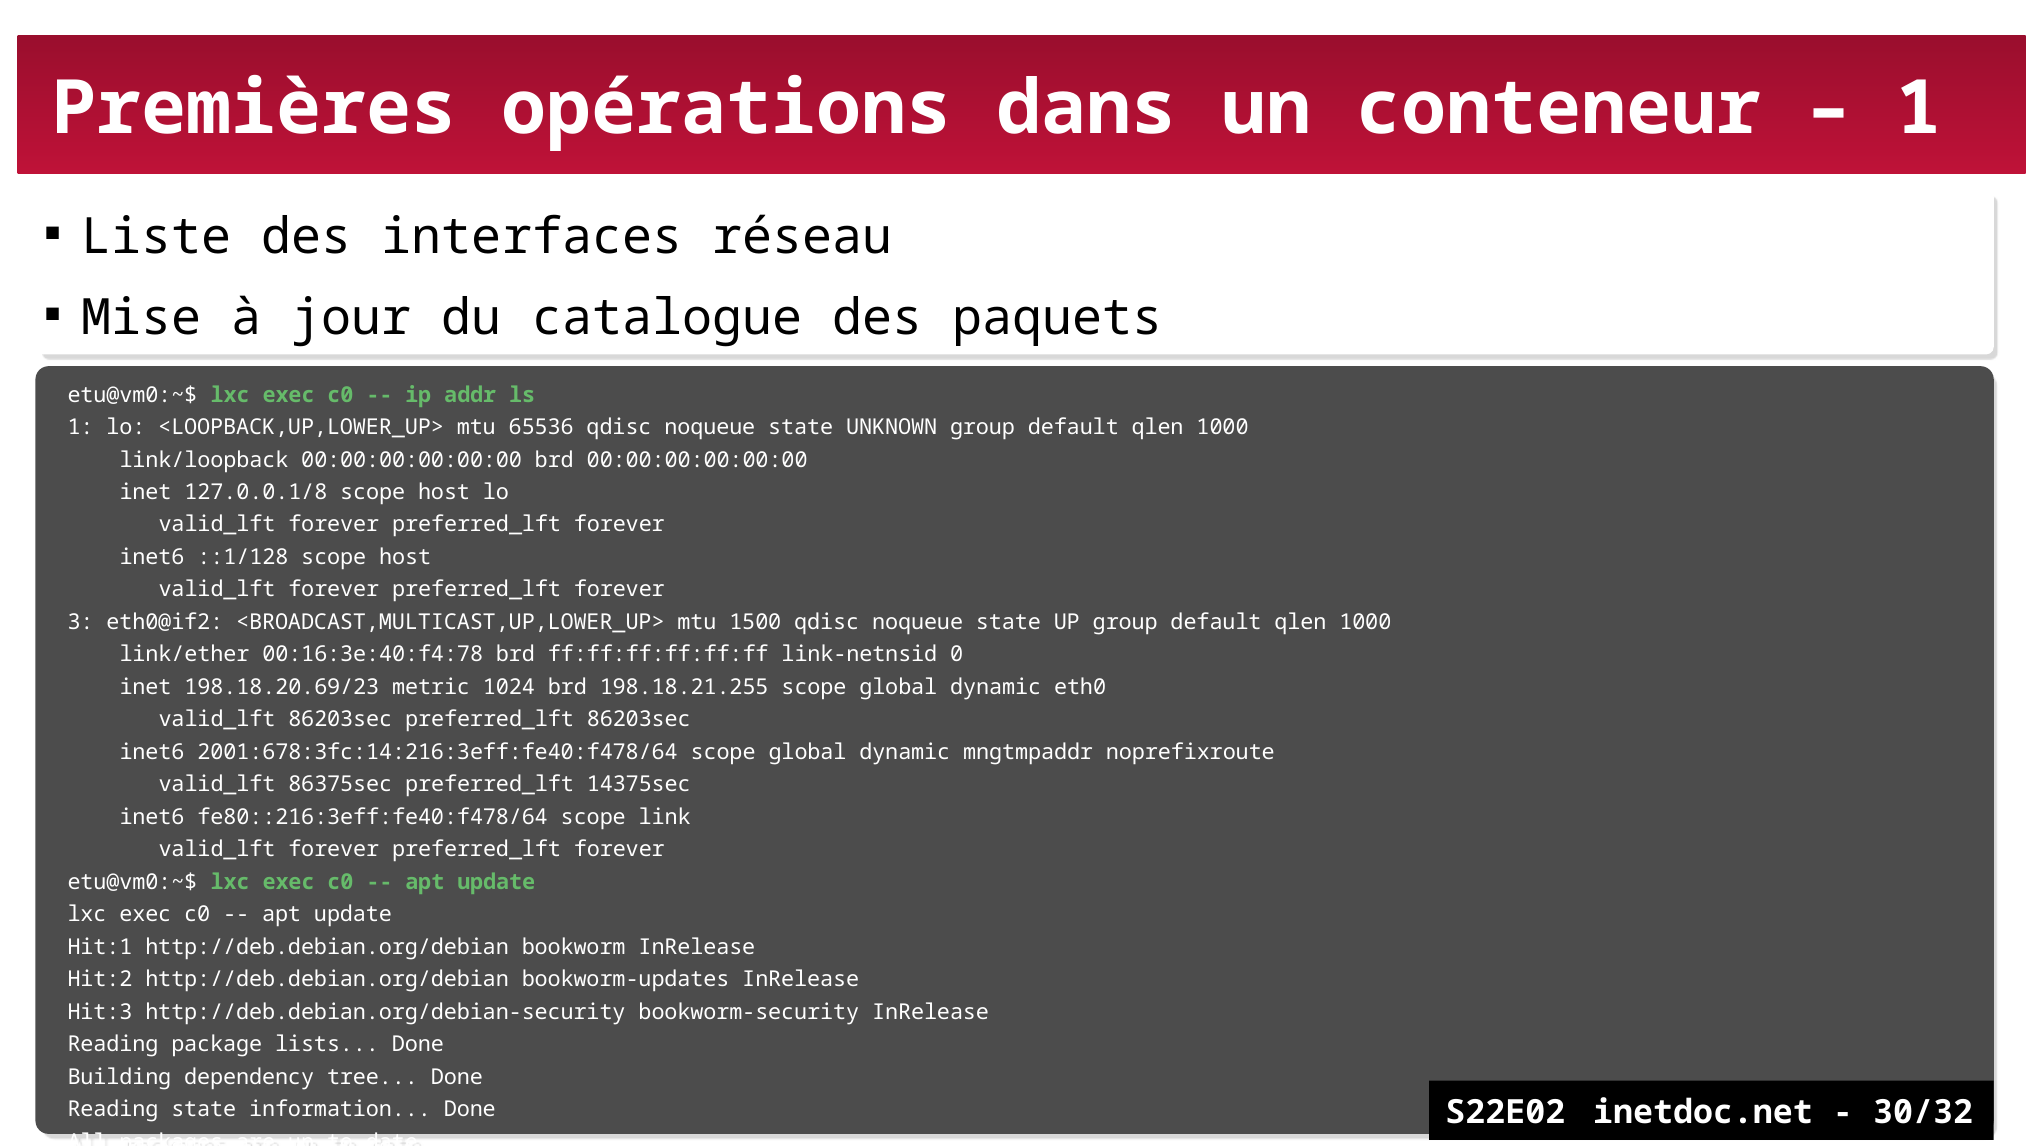

Premières opérations dans un conteneur – 1
Liste des interfaces réseau
Mise à jour du catalogue des paquets
etu@vm0:~$ lxc exec c0 -- ip addr ls
1: lo: <LOOPBACK,UP,LOWER_UP> mtu 65536 qdisc noqueue state UNKNOWN group default qlen 1000
 link/loopback 00:00:00:00:00:00 brd 00:00:00:00:00:00
 inet 127.0.0.1/8 scope host lo
 valid_lft forever preferred_lft forever
 inet6 ::1/128 scope host
 valid_lft forever preferred_lft forever
3: eth0@if2: <BROADCAST,MULTICAST,UP,LOWER_UP> mtu 1500 qdisc noqueue state UP group default qlen 1000
 link/ether 00:16:3e:40:f4:78 brd ff:ff:ff:ff:ff:ff link-netnsid 0
 inet 198.18.20.69/23 metric 1024 brd 198.18.21.255 scope global dynamic eth0
 valid_lft 86203sec preferred_lft 86203sec
 inet6 2001:678:3fc:14:216:3eff:fe40:f478/64 scope global dynamic mngtmpaddr noprefixroute
 valid_lft 86375sec preferred_lft 14375sec
 inet6 fe80::216:3eff:fe40:f478/64 scope link
 valid_lft forever preferred_lft forever
etu@vm0:~$ lxc exec c0 -- apt update
lxc exec c0 -- apt update
Hit:1 http://deb.debian.org/debian bookworm InRelease
Hit:2 http://deb.debian.org/debian bookworm-updates InRelease
Hit:3 http://deb.debian.org/debian-security bookworm-security InRelease
Reading package lists... Done
Building dependency tree... Done
Reading state information... Done
All packages are up to date.
S22E02	inetdoc.net - /32